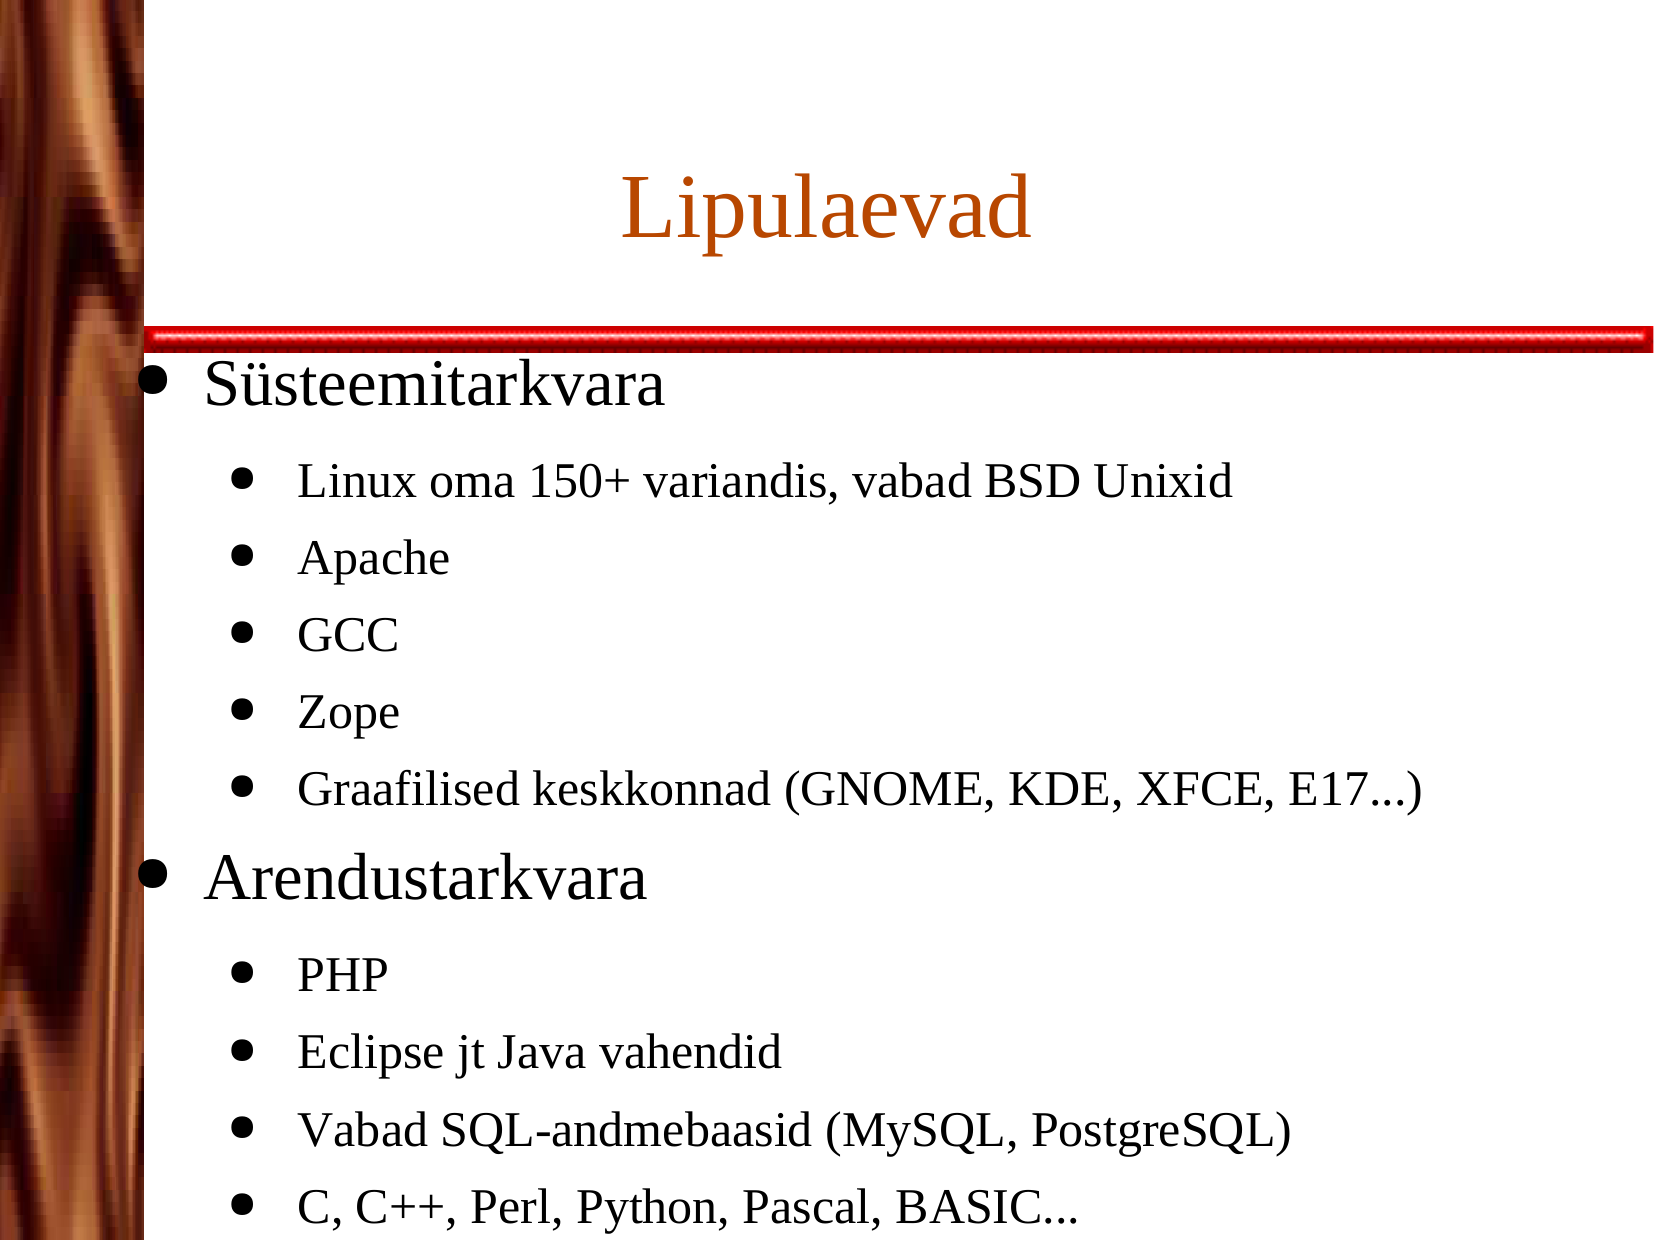

# Lipulaevad
Süsteemitarkvara
Linux oma 150+ variandis, vabad BSD Unixid
Apache
GCC
Zope
Graafilised keskkonnad (GNOME, KDE, XFCE, E17...)
Arendustarkvara
PHP
Eclipse jt Java vahendid
Vabad SQL-andmebaasid (MySQL, PostgreSQL)
C, C++, Perl, Python, Pascal, BASIC...